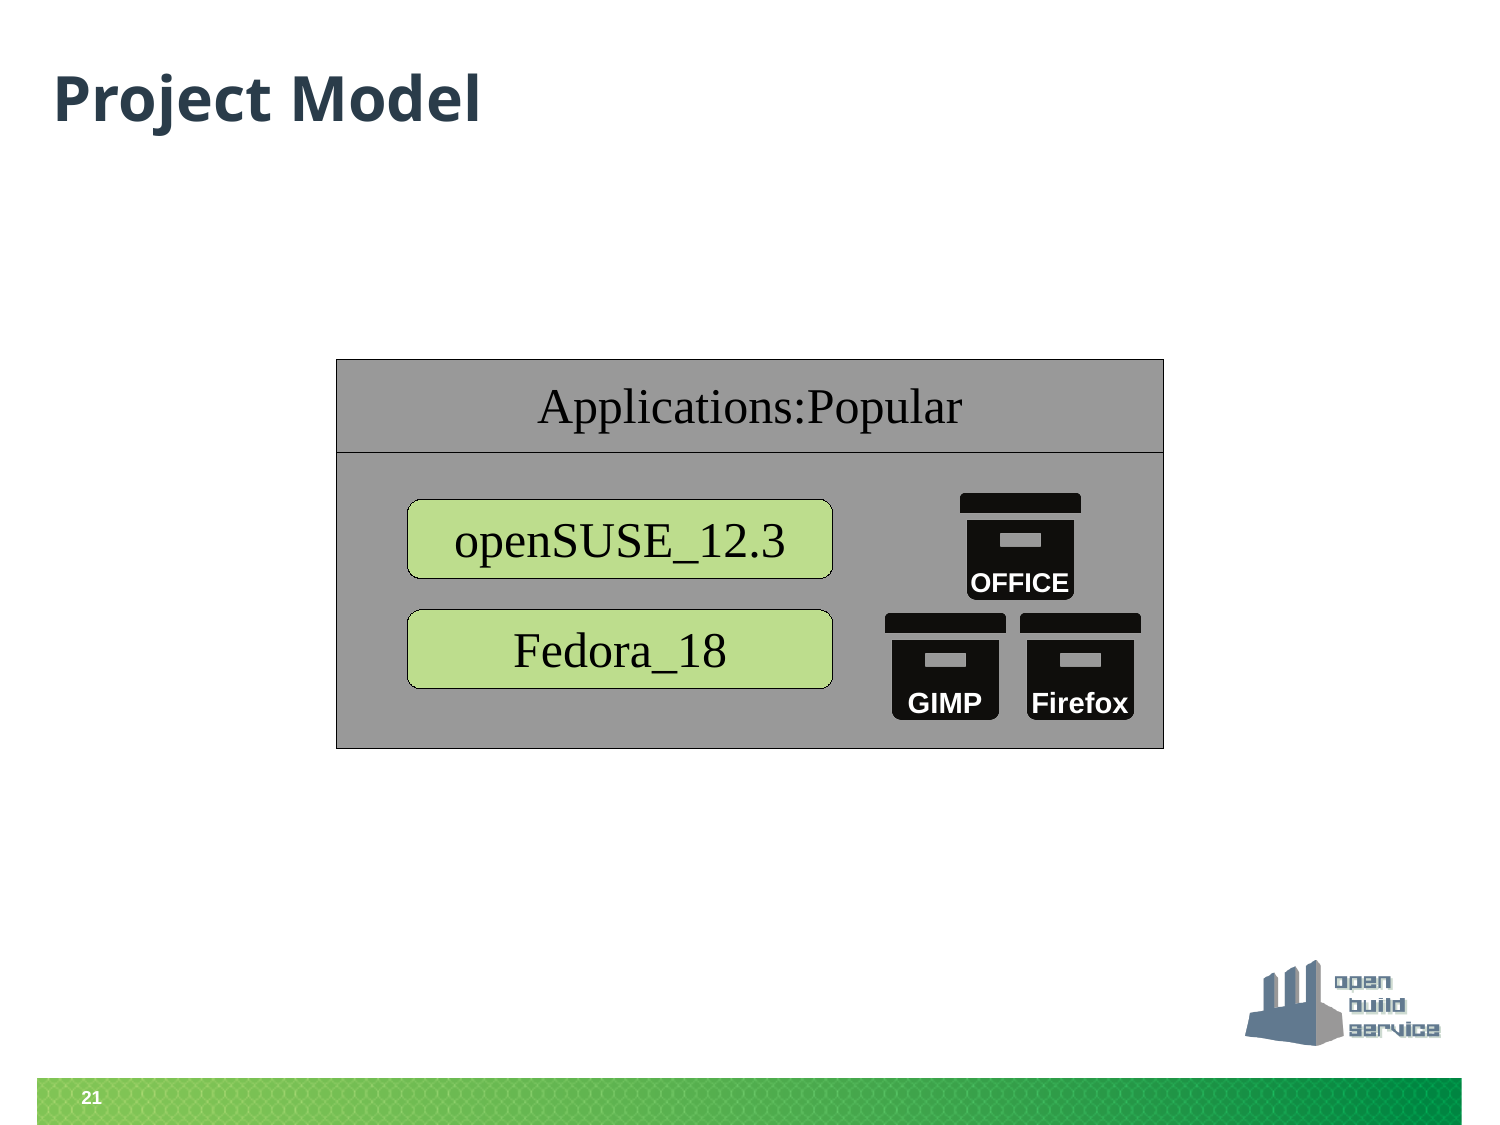

# Project Model
Applications:Popular
OFFICE
openSUSE_12.3
Fedora_18
GIMP
Firefox